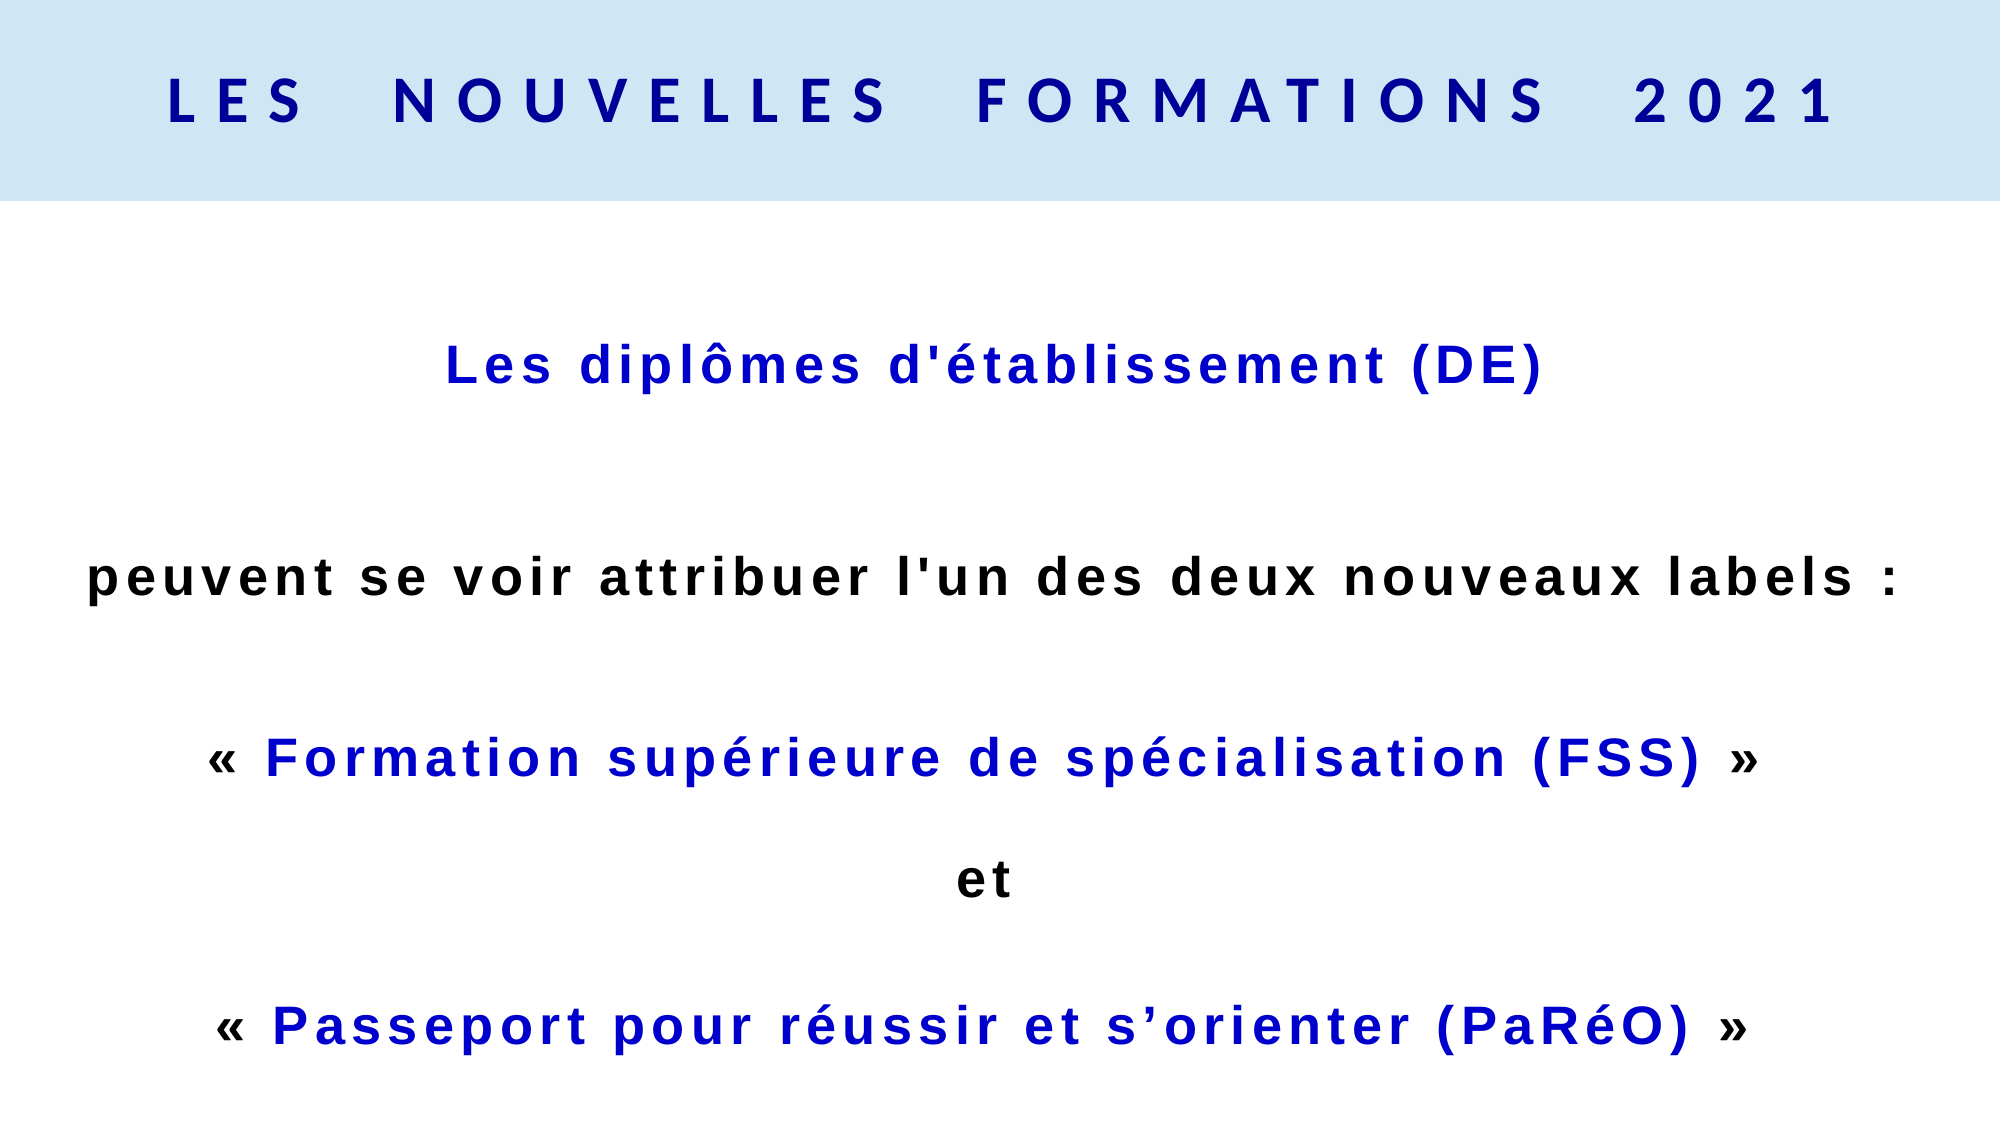

# LES NOUVELLES FORMATIONS 2021
Les diplômes d'établissement (DE)
peuvent se voir attribuer l'un des deux nouveaux labels :
« Formation supérieure de spécialisation (FSS) »
et
« Passeport pour réussir et s’orienter (PaRéO) »